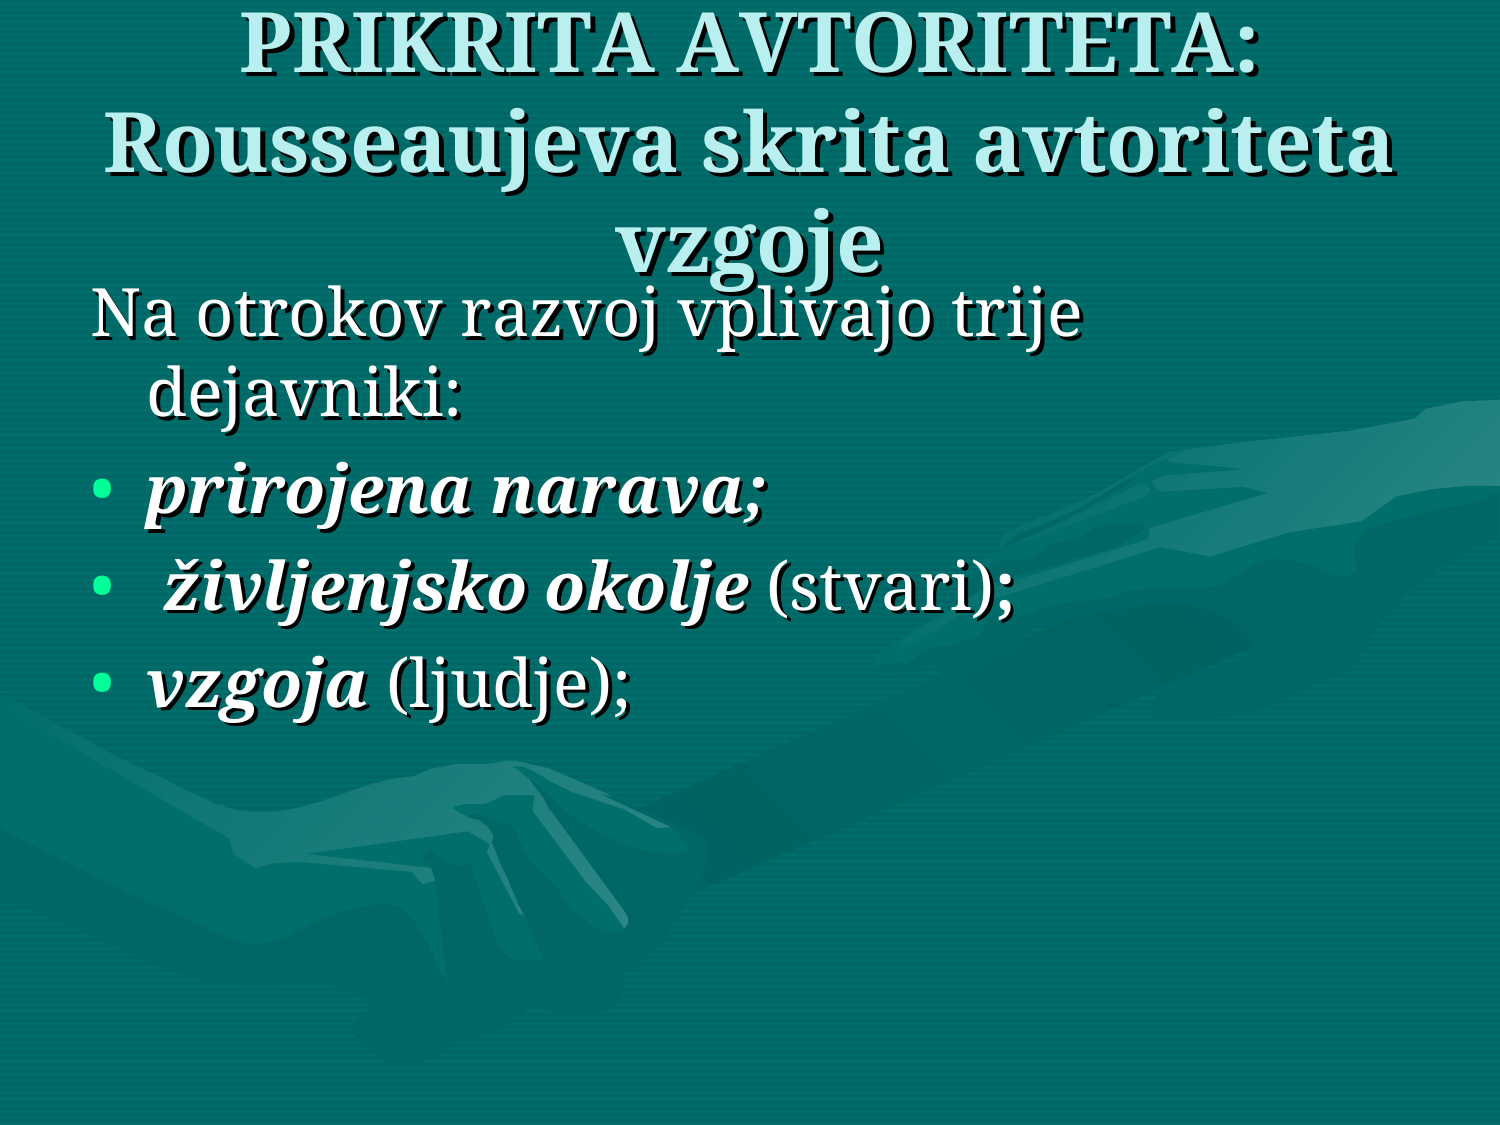

# PRIKRITA AVTORITETA: Rousseaujeva skrita avtoriteta vzgoje
Na otrokov razvoj vplivajo trije dejavniki:
prirojena narava;
 življenjsko okolje (stvari);
vzgoja (ljudje)‏;